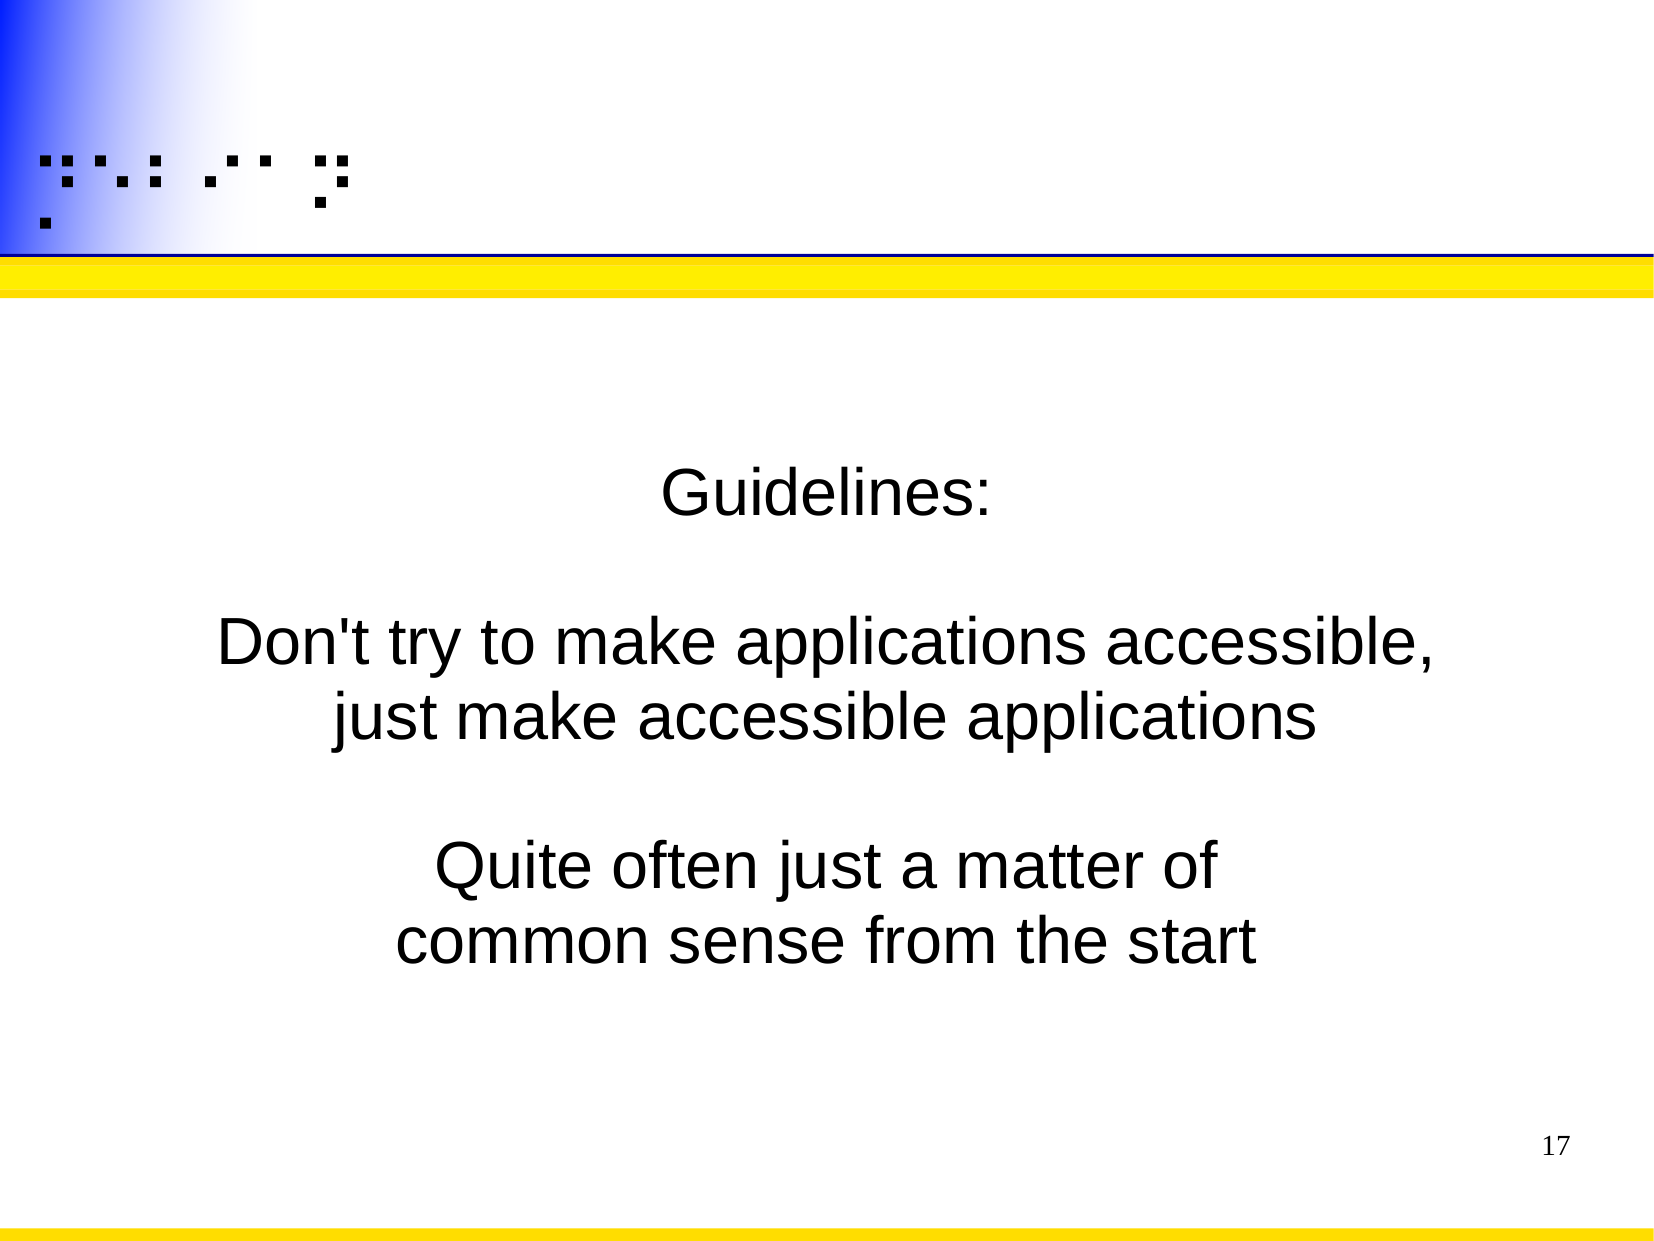

#
Guidelines:
Don't try to make applications accessible,
just make accessible applications
Quite often just a matter of
common sense from the start
17